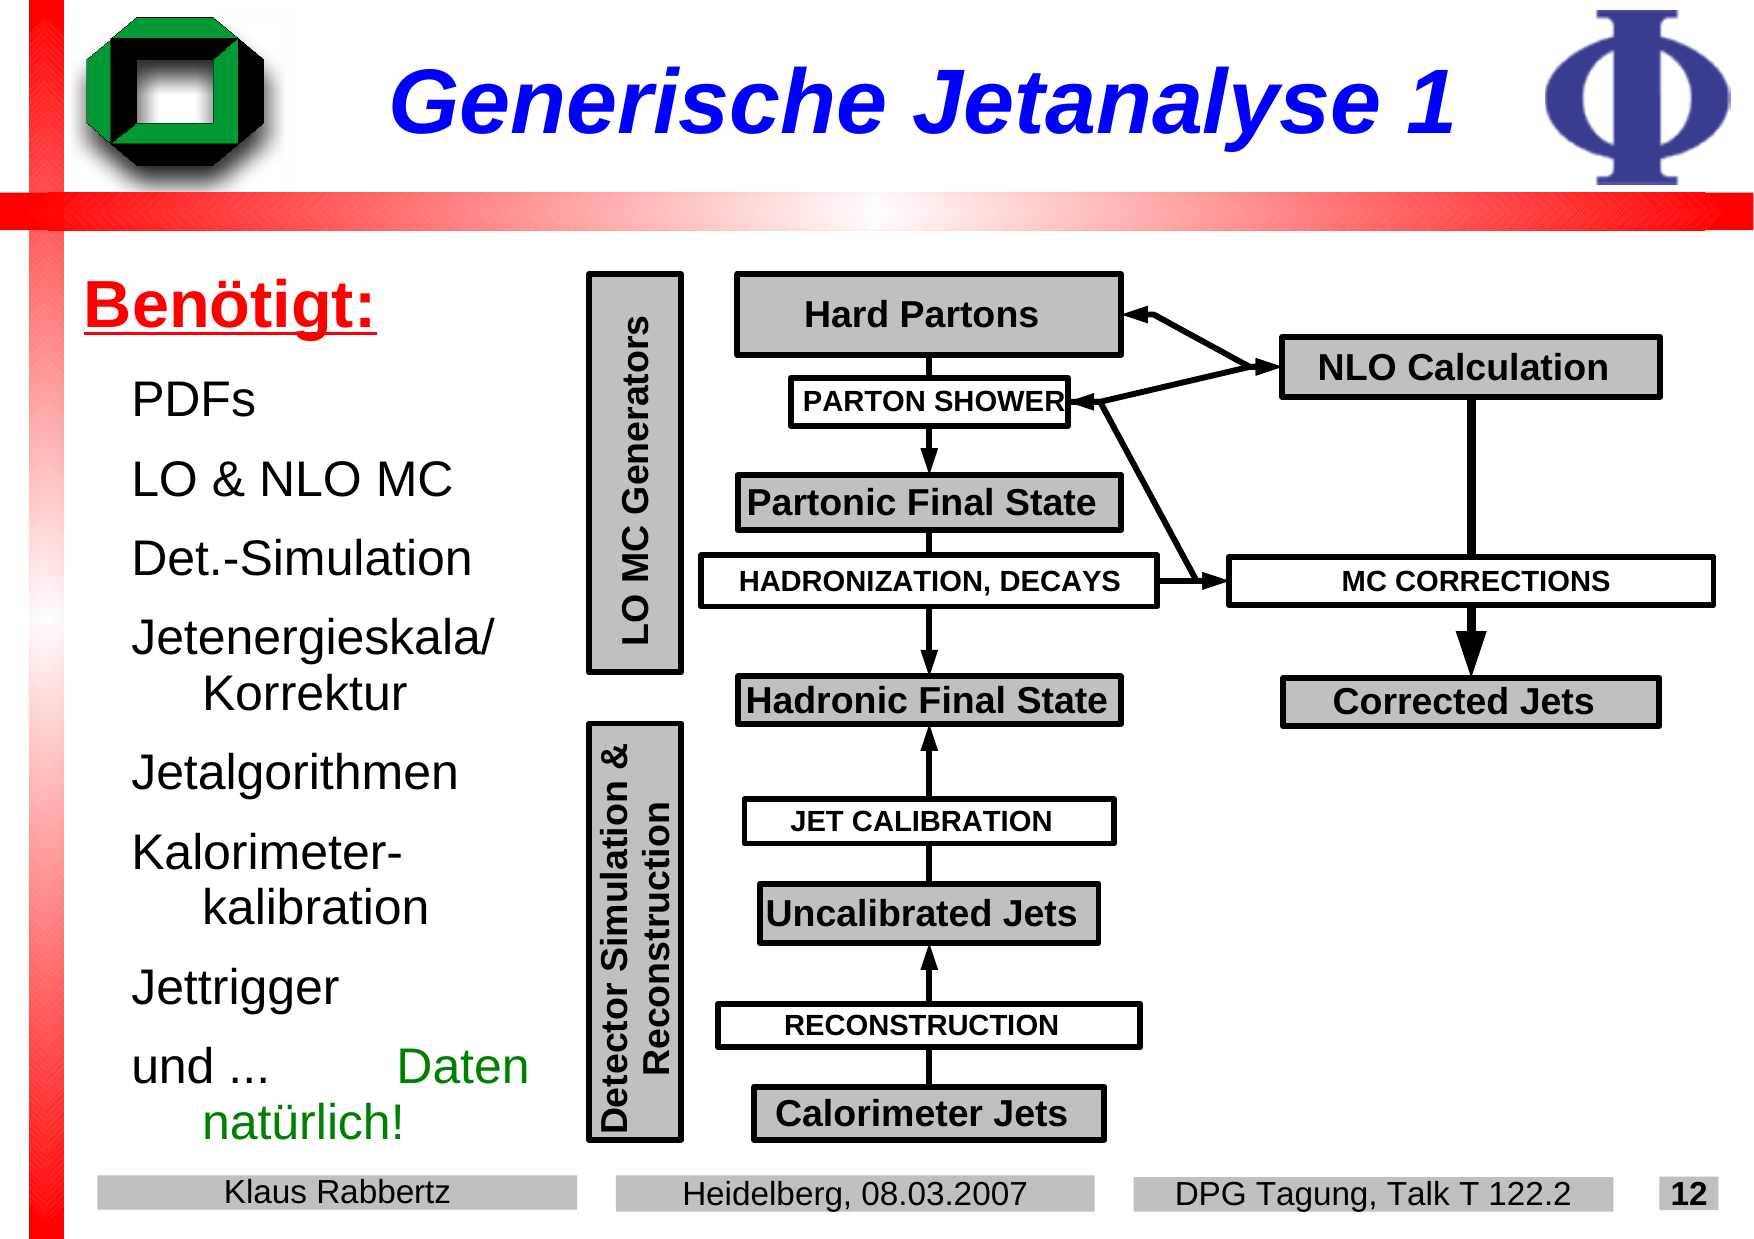

# Generische Jetanalyse 1
Benötigt:
PDFs
LO & NLO MC
Det.-Simulation
Jetenergieskala/Korrektur
Jetalgorithmen
Kalorimeter-kalibration
Jettrigger
und ... Daten natürlich!
Hard Partons
NLO Calculation
 PARTON SHOWER
LO MC Generators
Partonic Final State
 HADRONIZATION, DECAYS
 MC CORRECTIONS
 Hadronic Final State
Corrected Jets
JET CALIBRATION
Uncalibrated Jets
Detector Simulation &
Reconstruction
RECONSTRUCTION
Calorimeter Jets